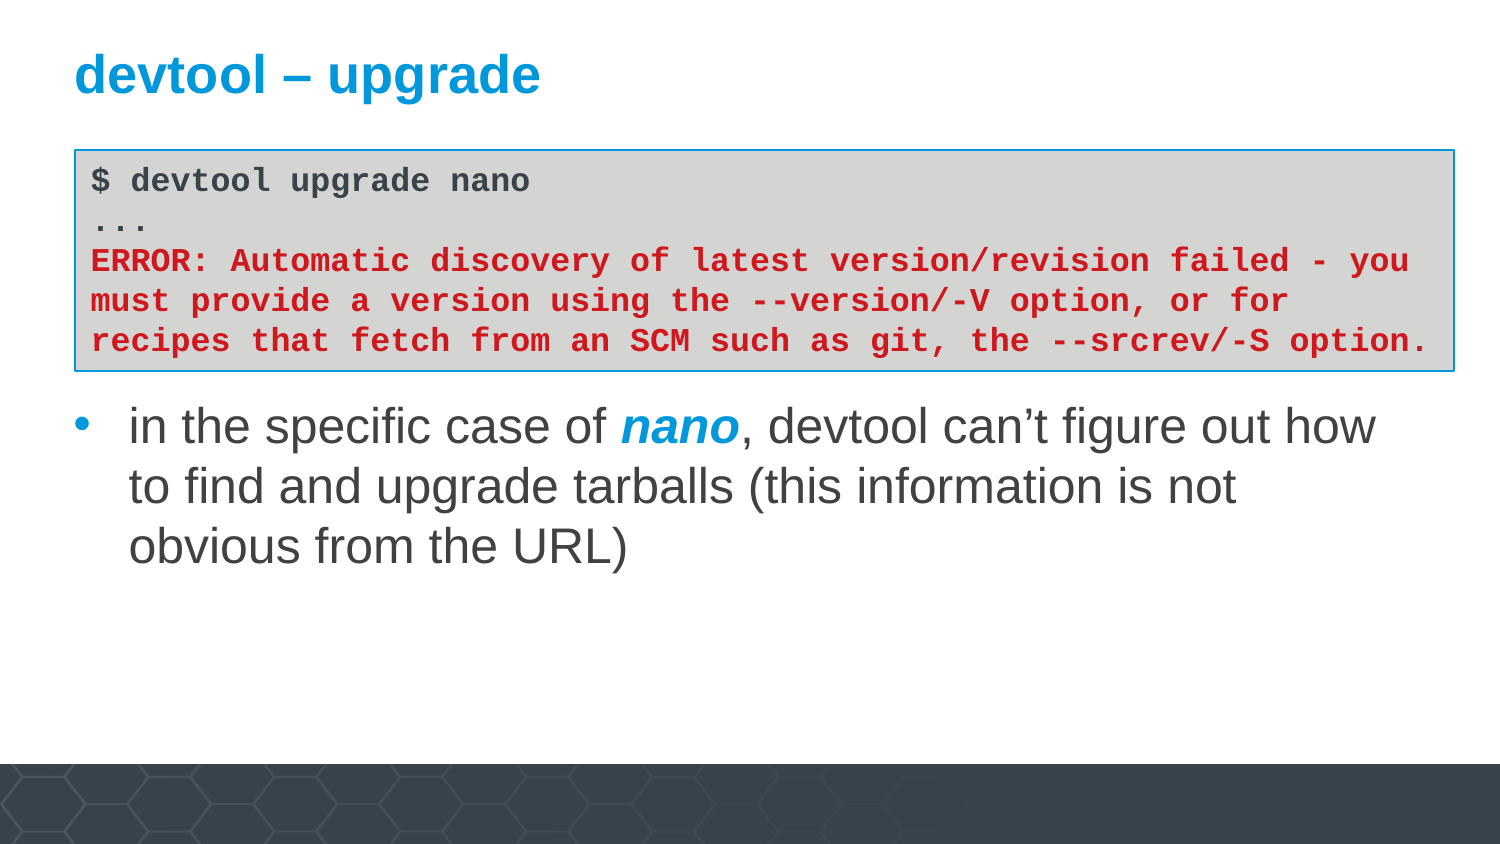

devtool – upgrade
$ devtool upgrade nano
...
ERROR: Automatic discovery of latest version/revision failed - you must provide a version using the --version/-V option, or for recipes that fetch from an SCM such as git, the --srcrev/-S option.
in the specific case of nano, devtool can’t figure out how to find and upgrade tarballs (this information is not obvious from the URL)